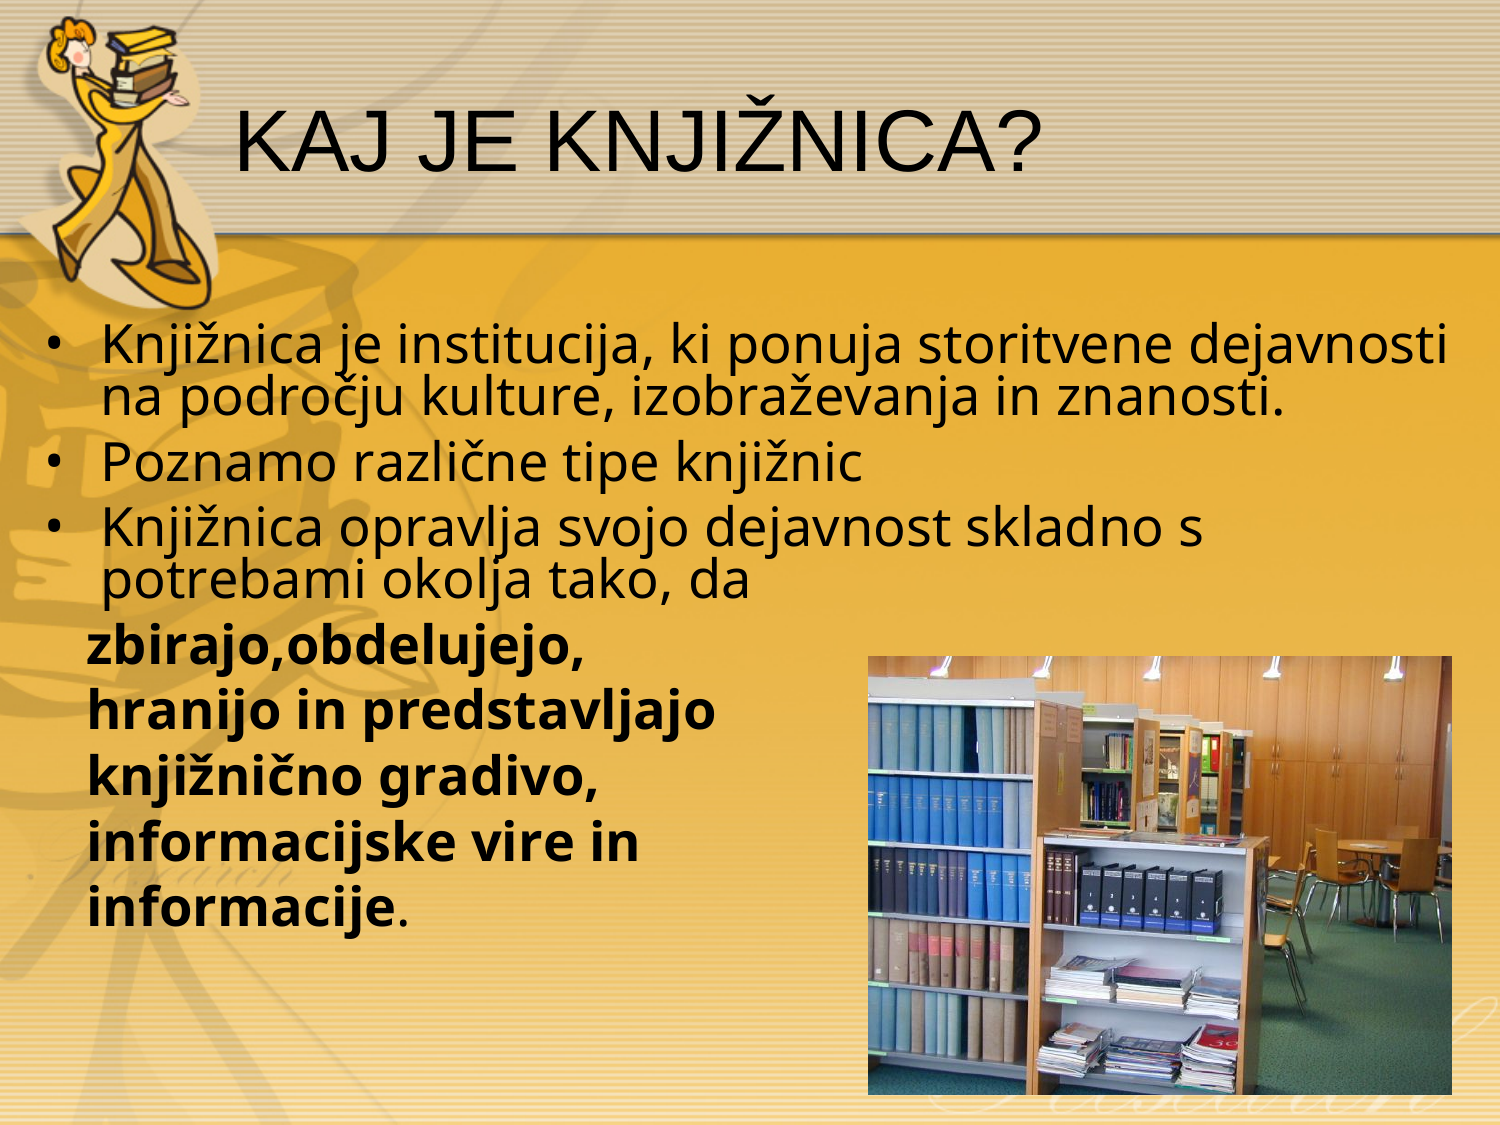

# KAJ JE KNJIŽNICA?
Knjižnica je institucija, ki ponuja storitvene dejavnosti na področju kulture, izobraževanja in znanosti.
Poznamo različne tipe knjižnic
Knjižnica opravlja svojo dejavnost skladno s potrebami okolja tako, da
 zbirajo,obdelujejo,
 hranijo in predstavljajo
 knjižnično gradivo,
 informacijske vire in
 informacije.